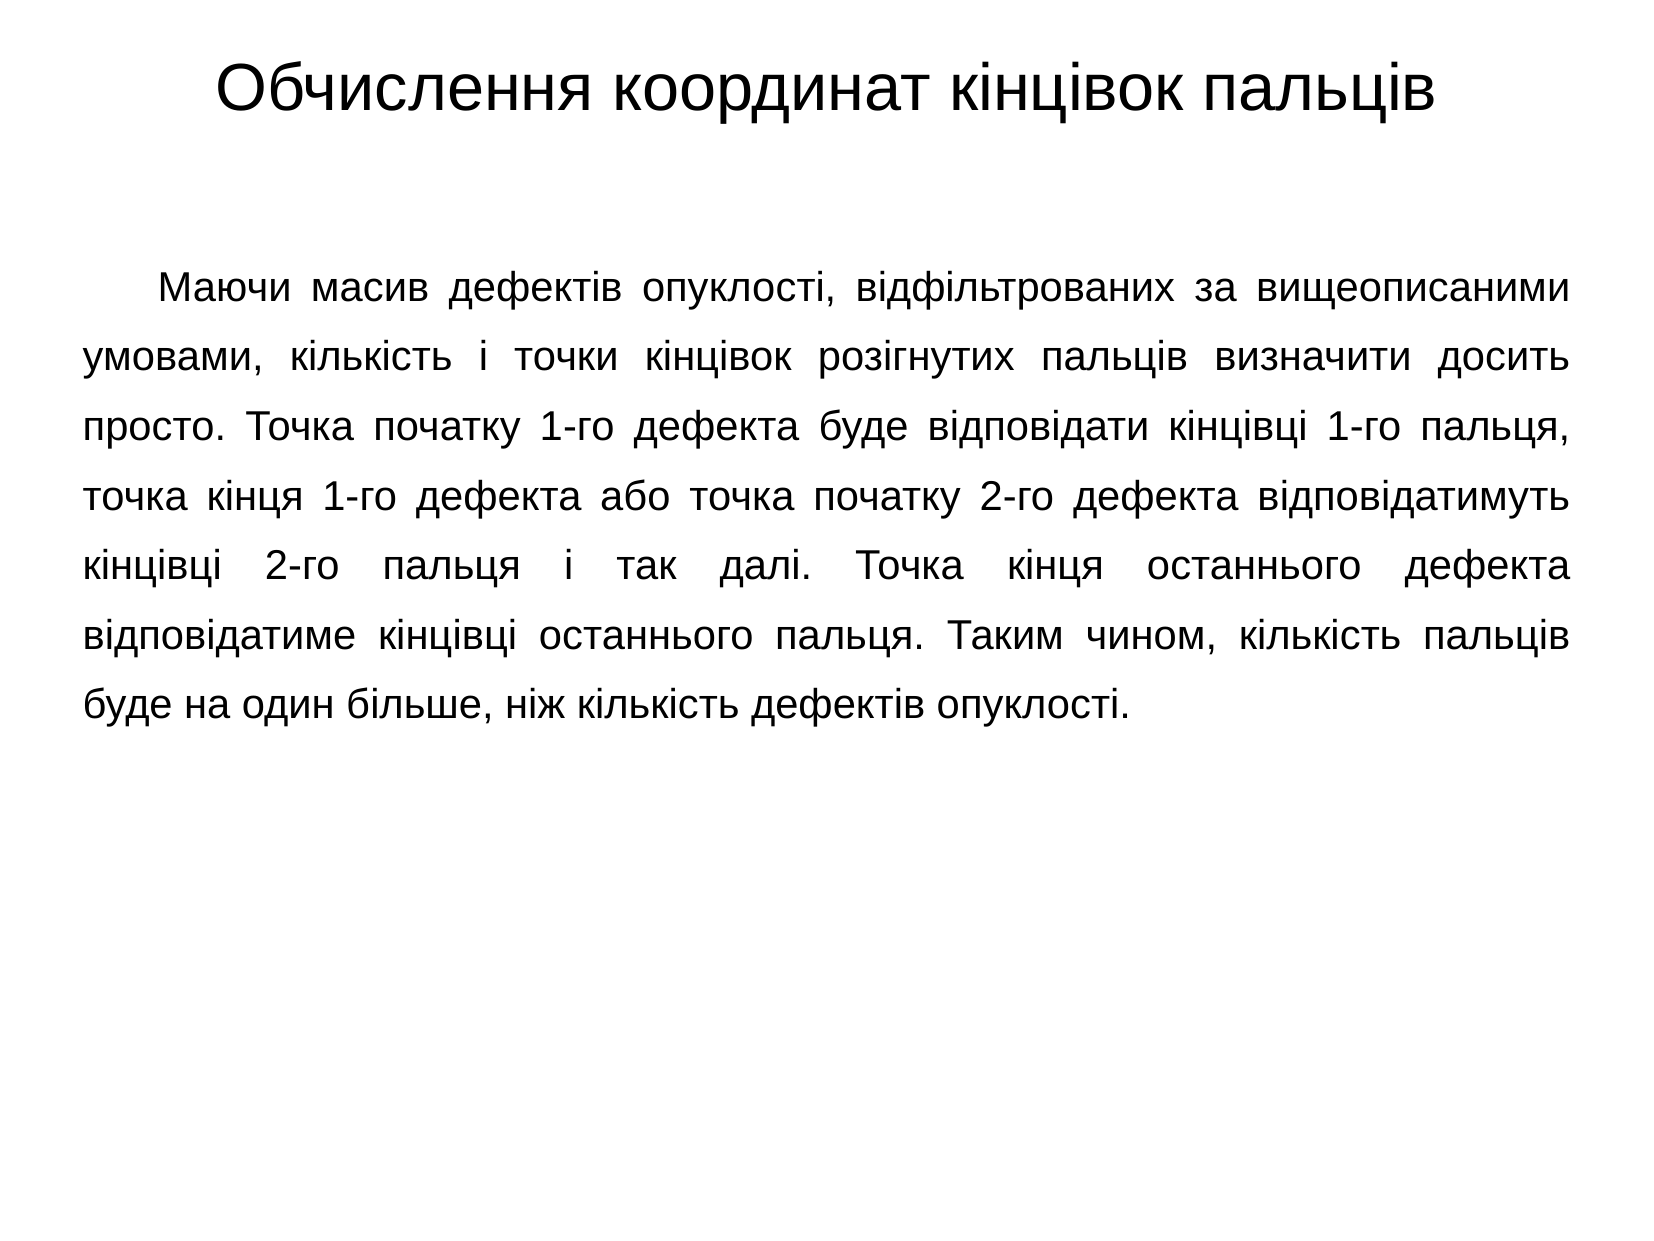

# Обчислення координат кінцівок пальців
Маючи масив дефектів опуклості, відфільтрованих за вищеописаними умовами, кількість і точки кінцівок розігнутих пальців визначити досить просто. Точка початку 1-го дефекта буде відповідати кінцівці 1-го пальця, точка кінця 1-го дефекта або точка початку 2-го дефекта відповідатимуть кінцівці 2-го пальця і так далі. Точка кінця останнього дефекта відповідатиме кінцівці останнього пальця. Таким чином, кількість пальців буде на один більше, ніж кількість дефектів опуклості.